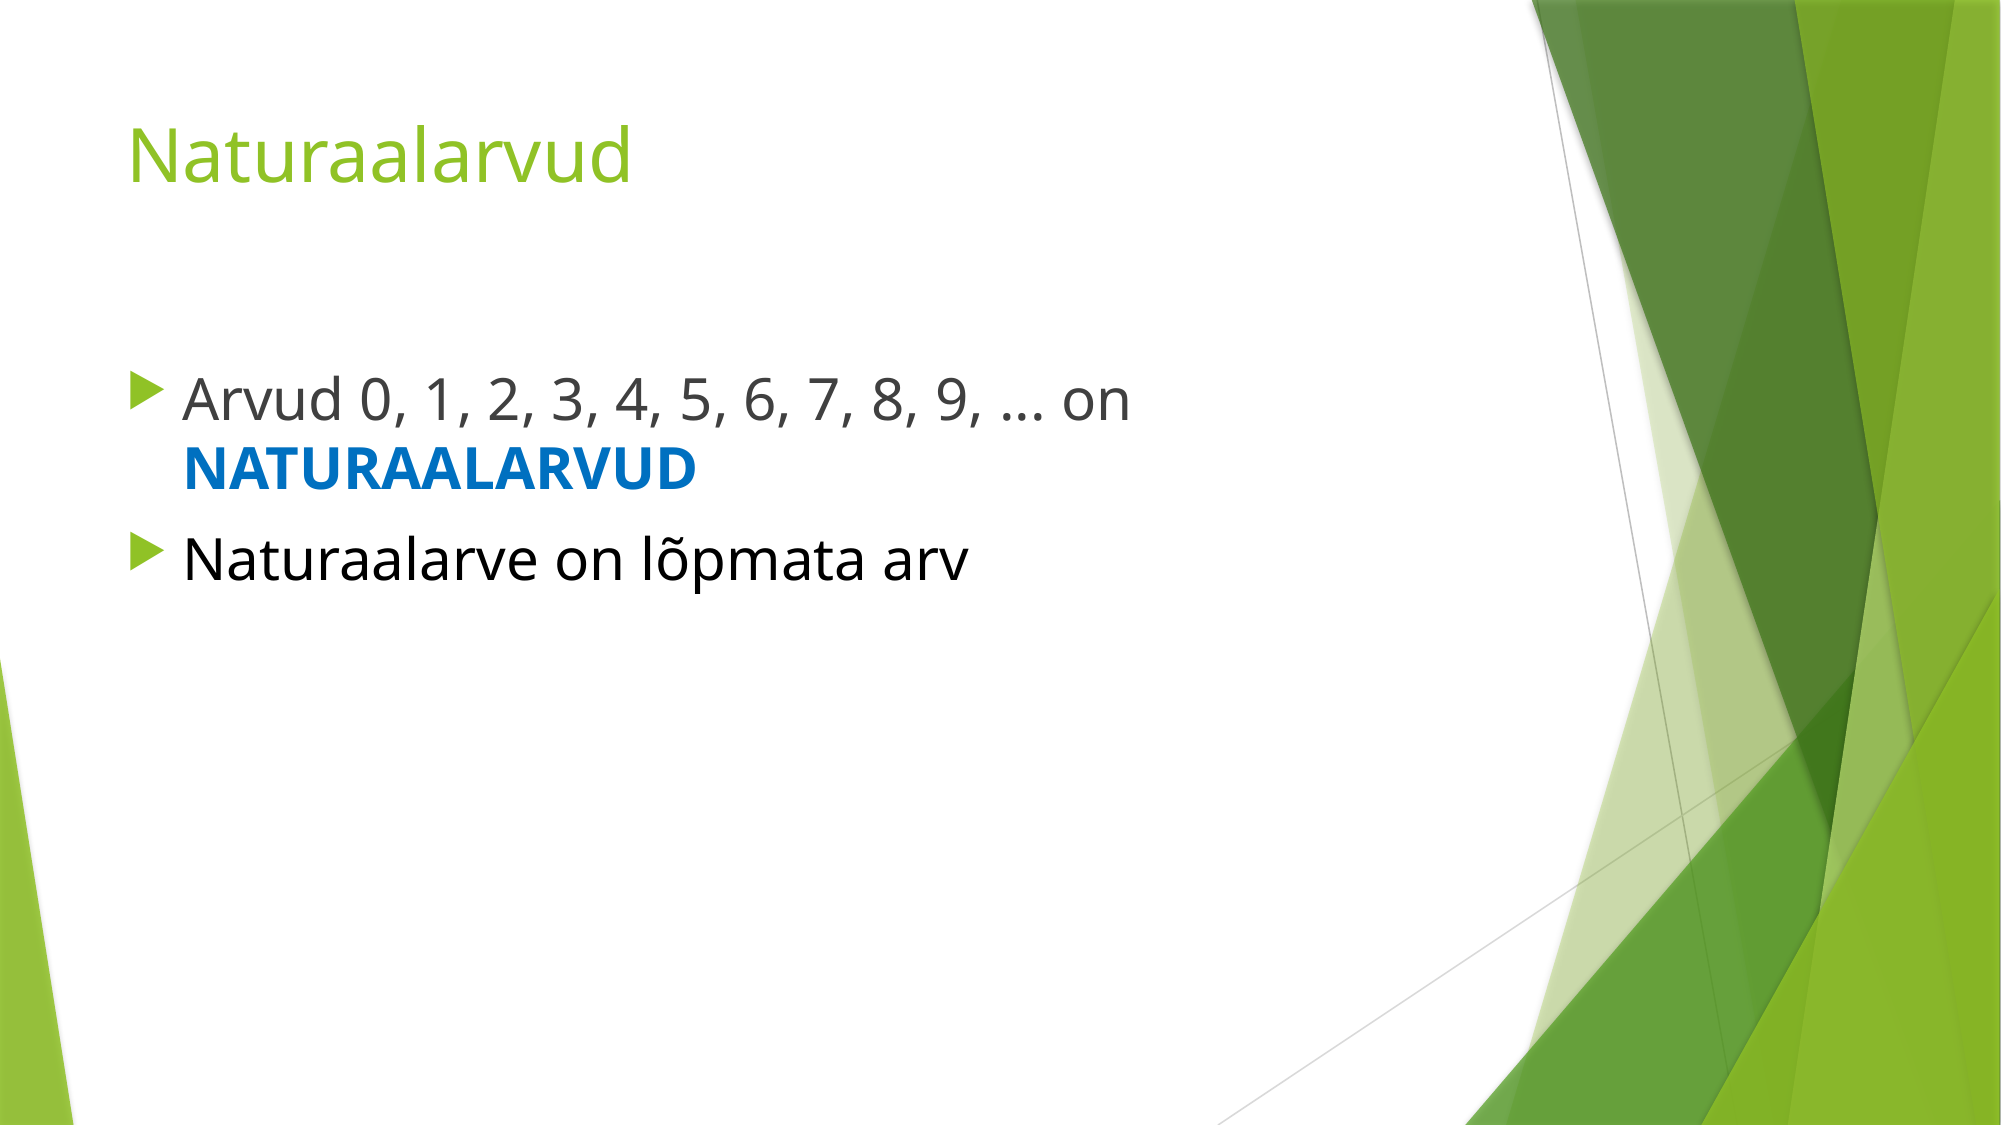

# Naturaalarvud
Arvud 0, 1, 2, 3, 4, 5, 6, 7, 8, 9, ... on NATURAALARVUD
Naturaalarve on lõpmata arv